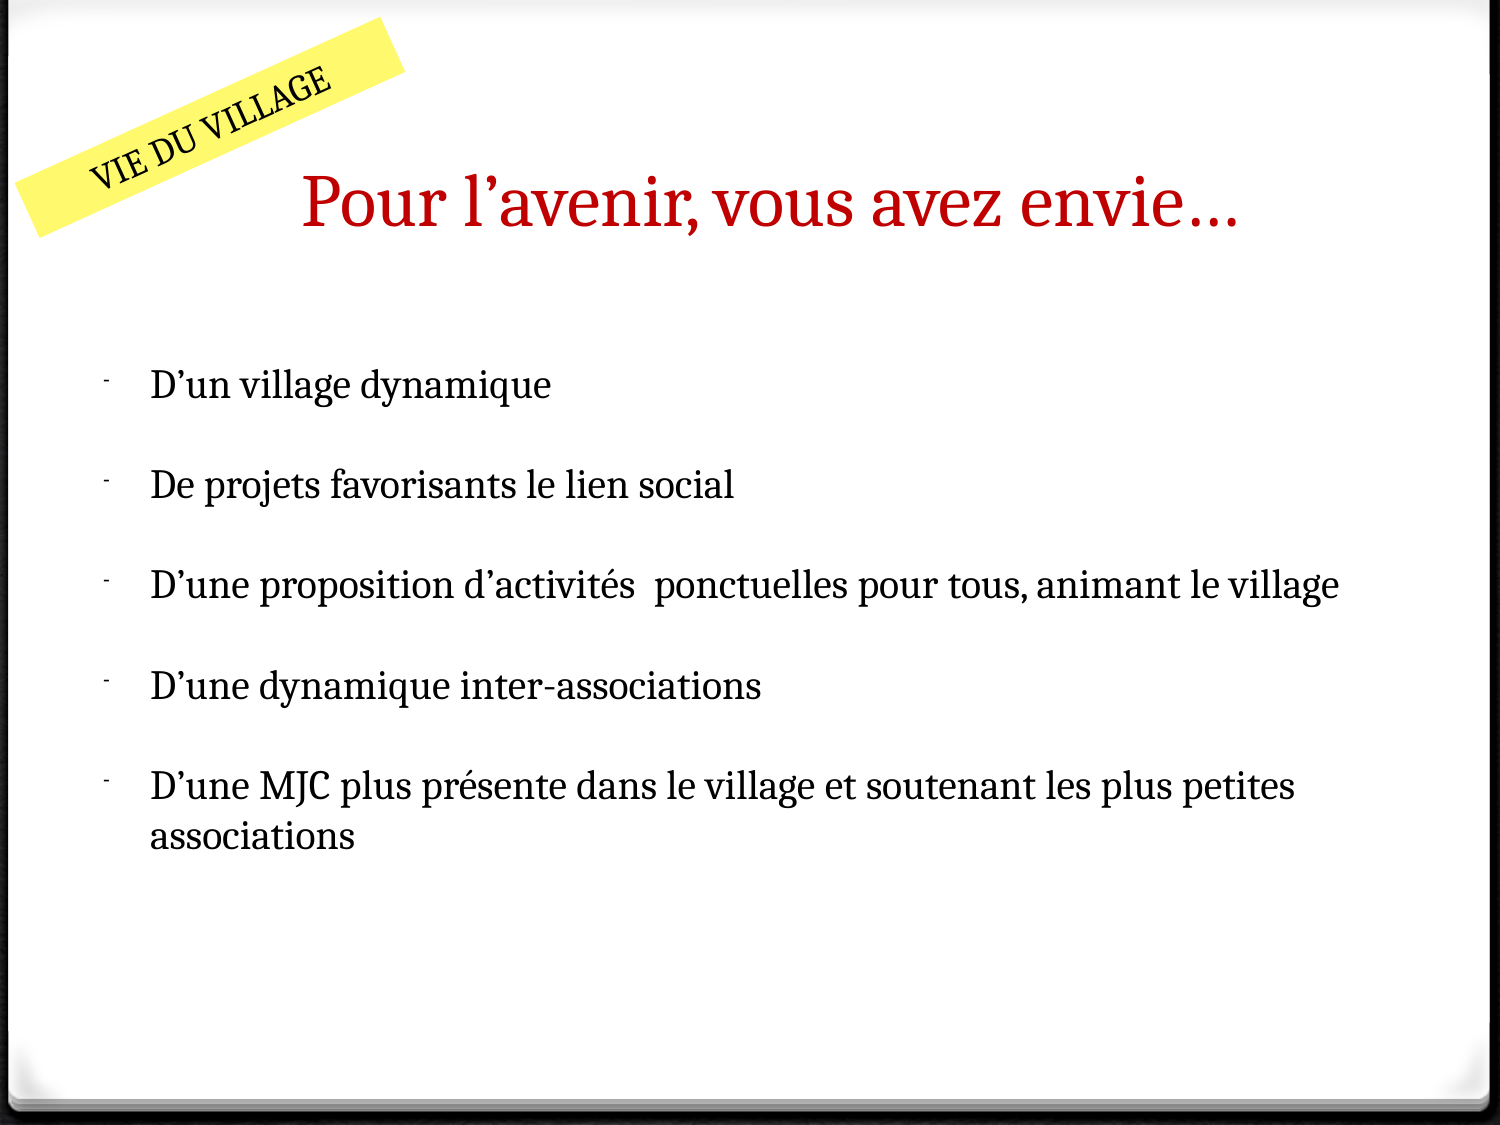

# Pour l’avenir, vous avez envie…
VIE DU VILLAGE
D’un village dynamique
De projets favorisants le lien social
D’une proposition d’activités ponctuelles pour tous, animant le village
D’une dynamique inter-associations
D’une MJC plus présente dans le village et soutenant les plus petites associations